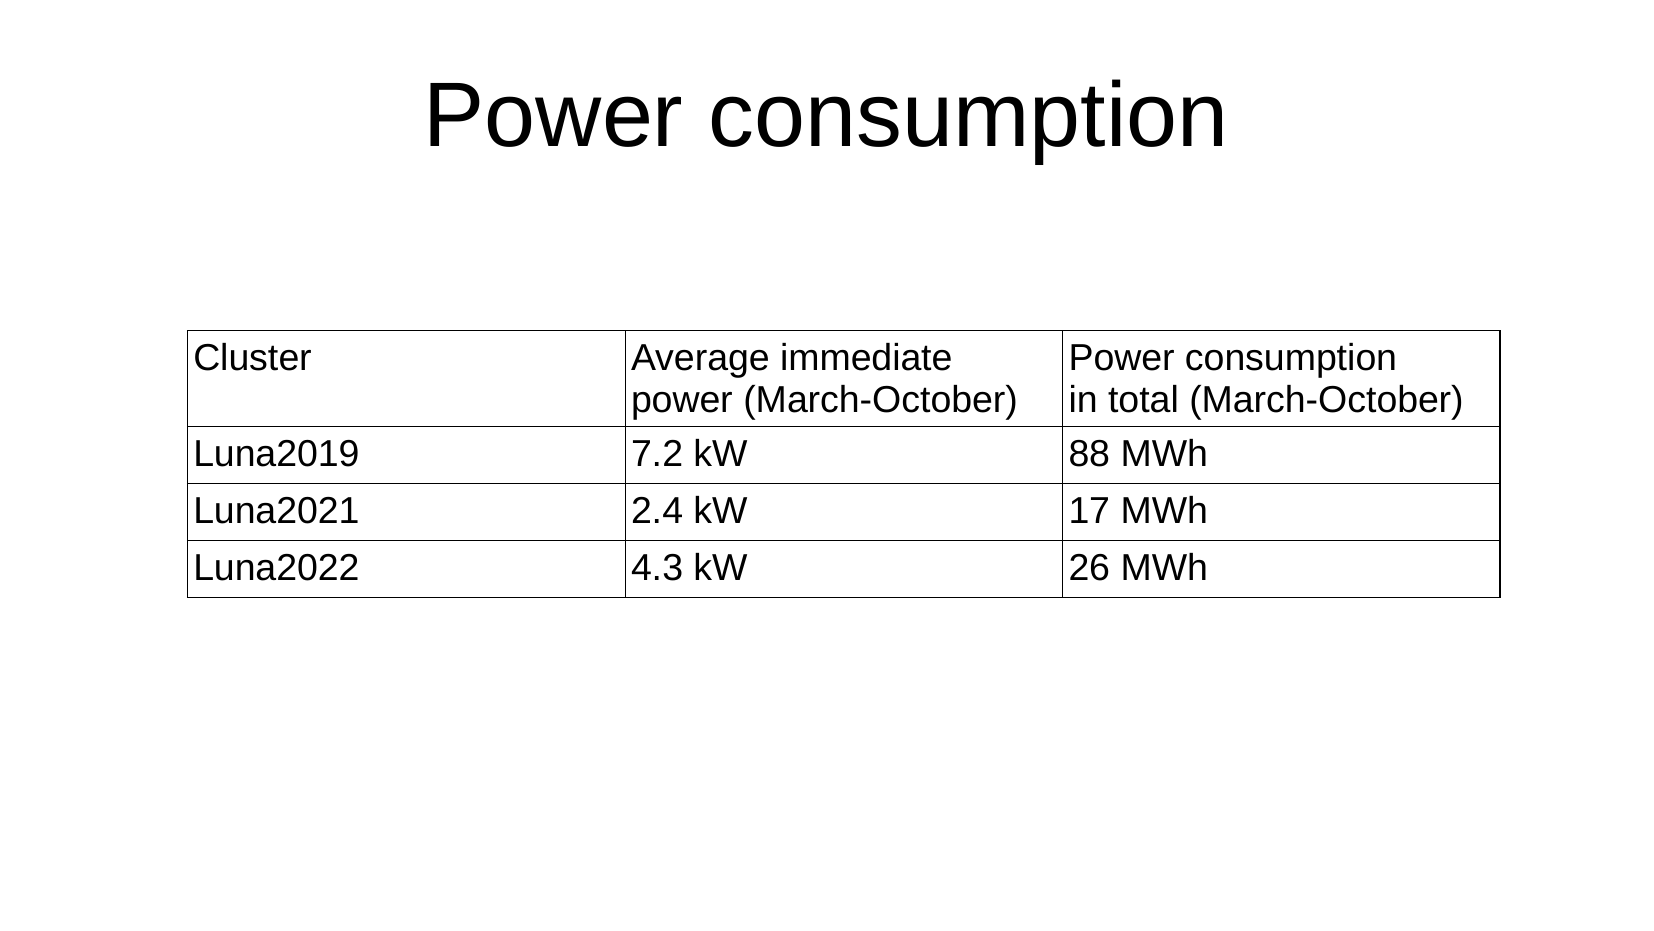

# Power consumption
| Cluster | Average immediate power (March-October) | Power consumption in total (March-October) |
| --- | --- | --- |
| Luna2019 | 7.2 kW | 88 MWh |
| Luna2021 | 2.4 kW | 17 MWh |
| Luna2022 | 4.3 kW | 26 MWh |